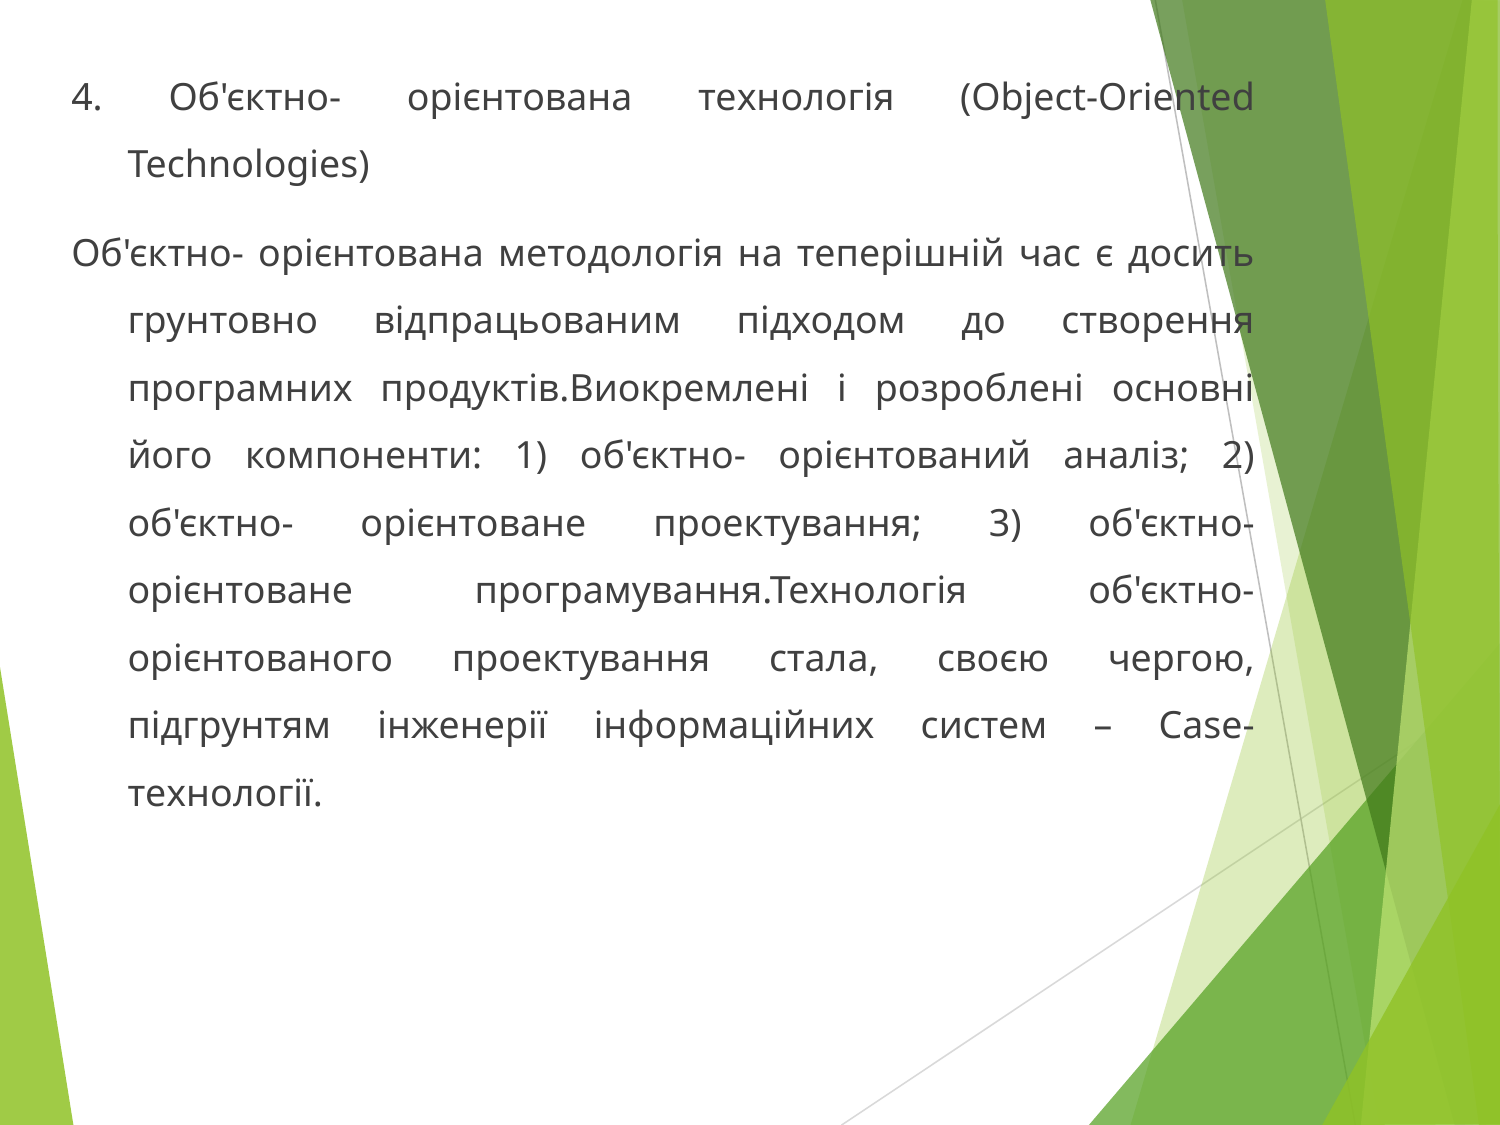

# 4. Об'єктно- орієнтована технологія (Object-Oriented Technologies)
Об'єктно- орієнтована методологія на теперішній час є досить грунтовно відпрацьованим підходом до створення програмних продуктів.Виокремлені і розроблені основні його компоненти: 1) об'єктно- орієнтований аналіз; 2) об'єктно- орієнтоване проектування; 3) об'єктно- орієнтоване програмування.Технологія об'єктно- орієнтованого проектування стала, своєю чергою, підгрунтям інженерії інформаційних систем – Casе- тeхнології.